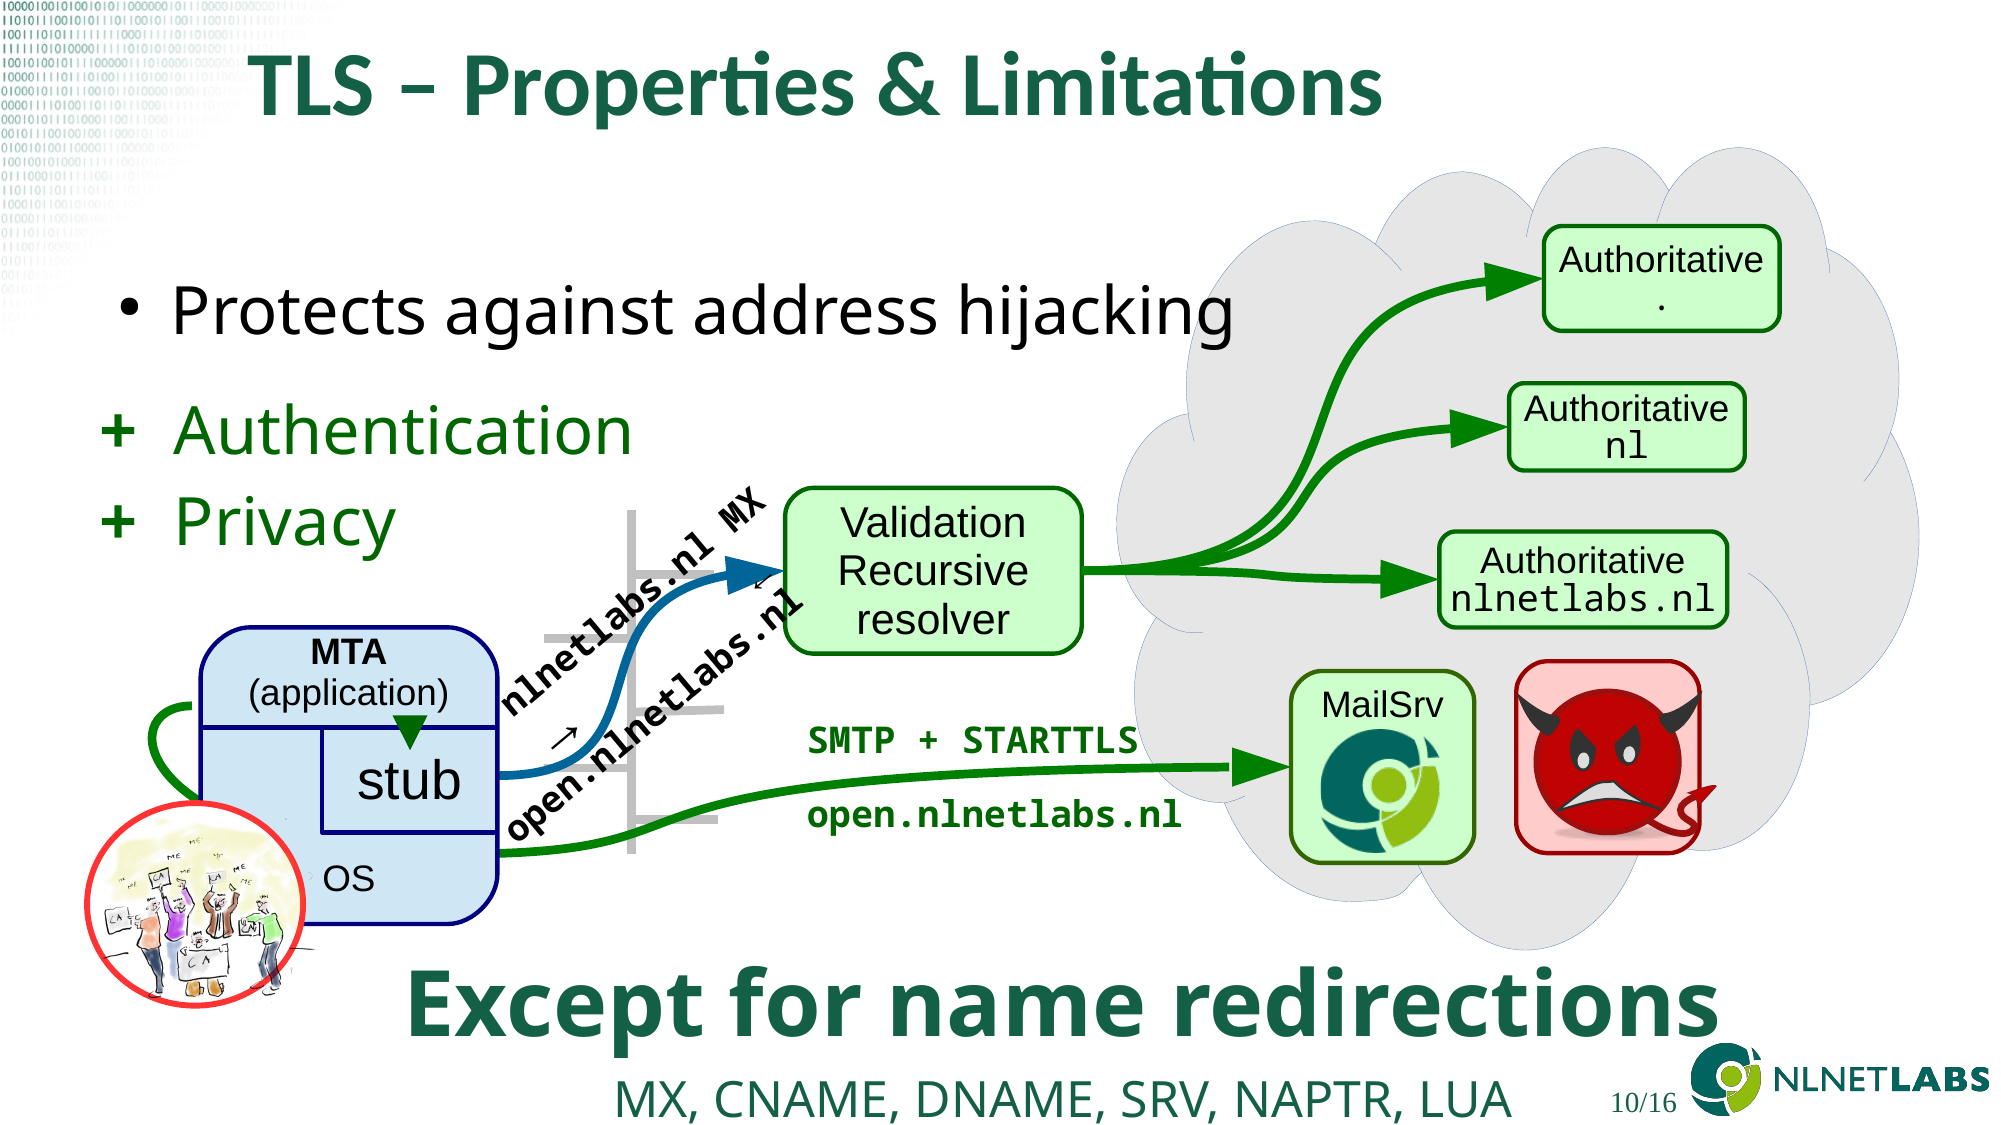

# TLS – Properties & Limitations
Protects against address hijacking
+	Authentication
+	Privacy
Except for name redirections
MX, CNAME, DNAME, SRV, NAPTR, LUA
10